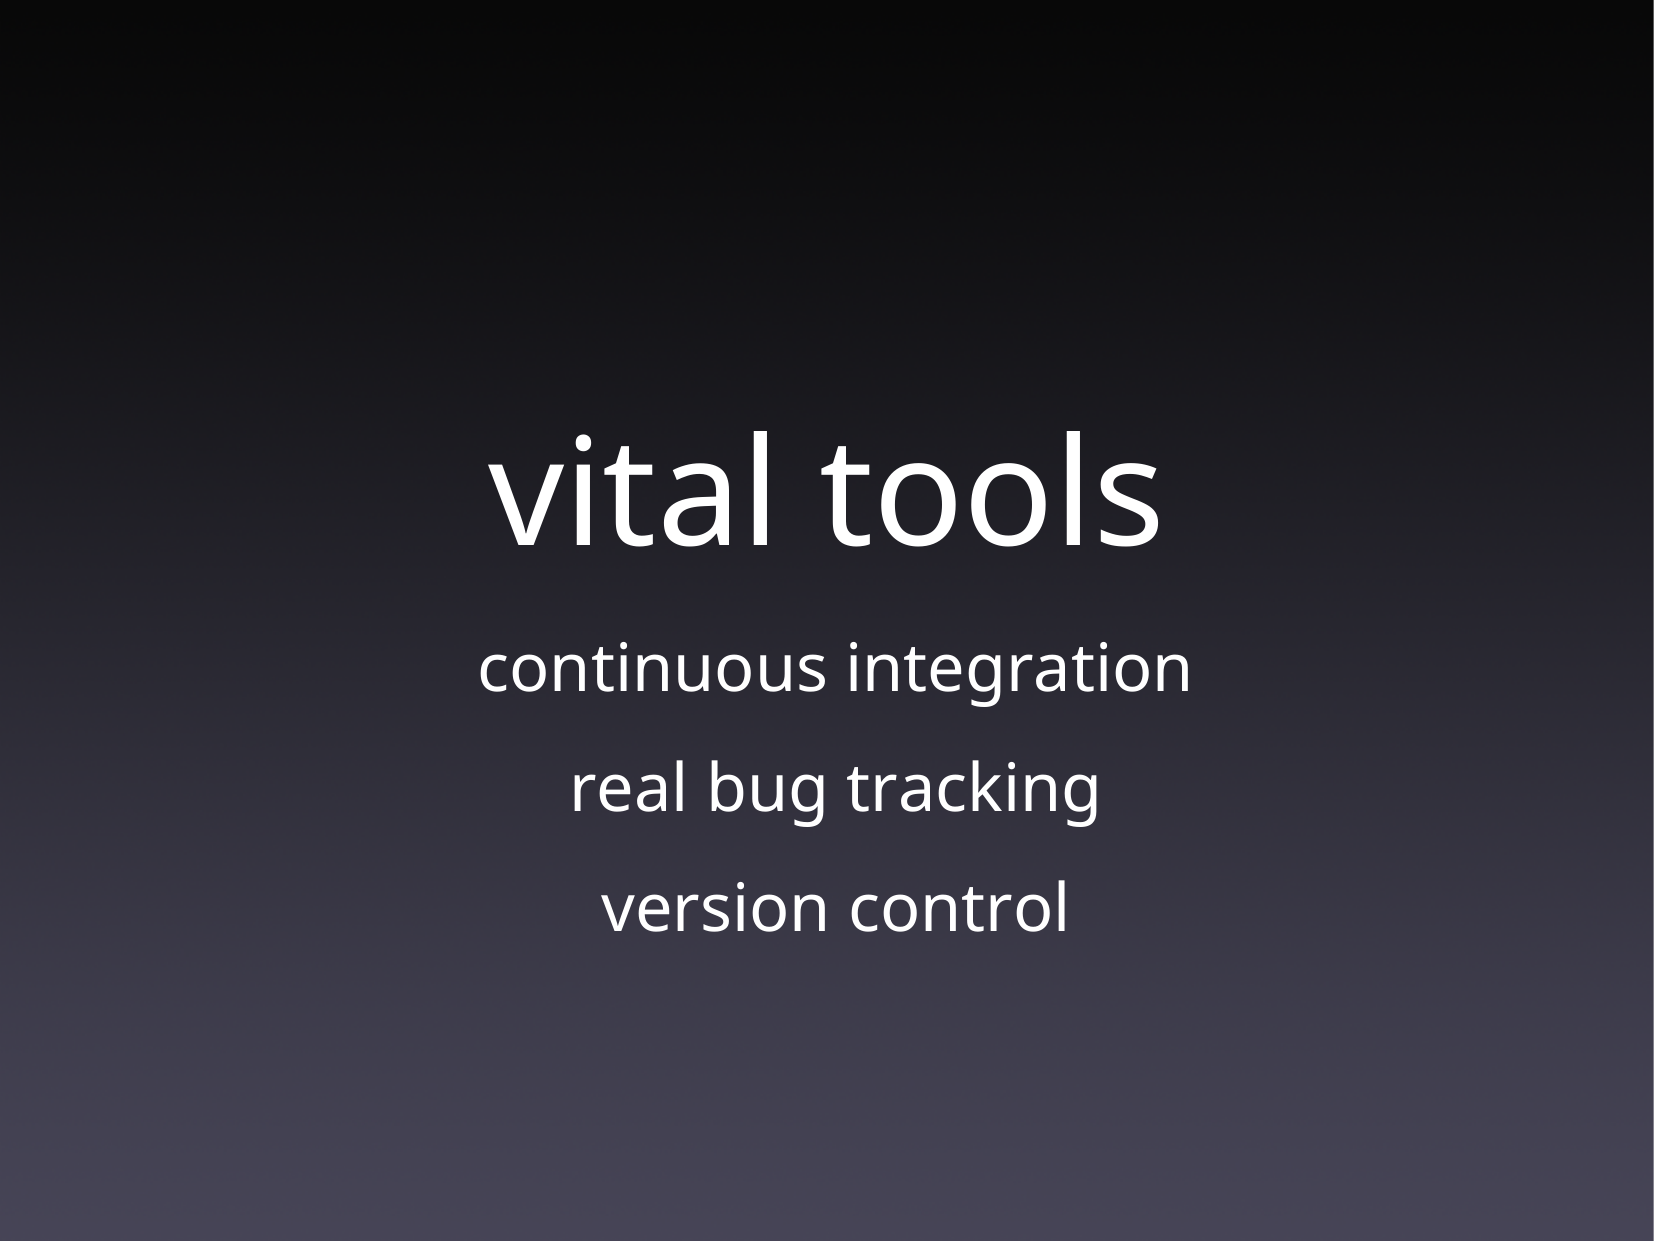

# vital tools
continuous integration
real bug tracking
version control